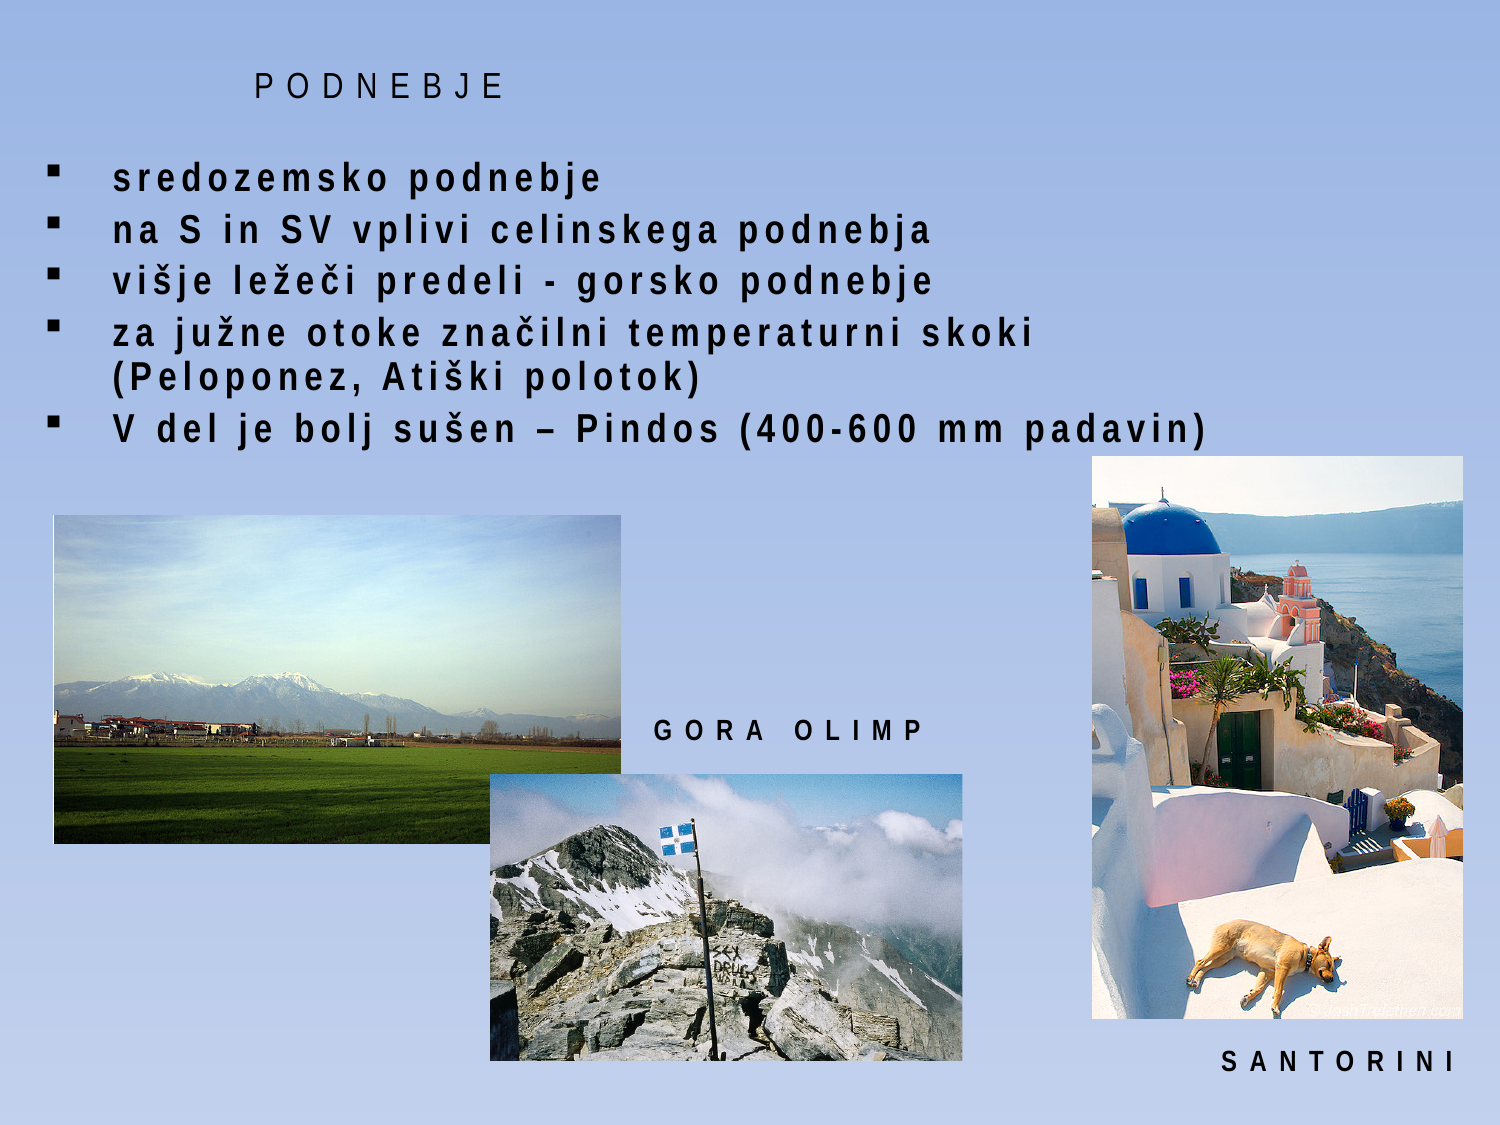

# PODNEBJE
sredozemsko podnebje
na S in SV vplivi celinskega podnebja
višje ležeči predeli - gorsko podnebje
za južne otoke značilni temperaturni skoki (Peloponez, Atiški polotok)
V del je bolj sušen – Pindos (400-600 mm padavin)
GORA OLIMP
SANTORINI